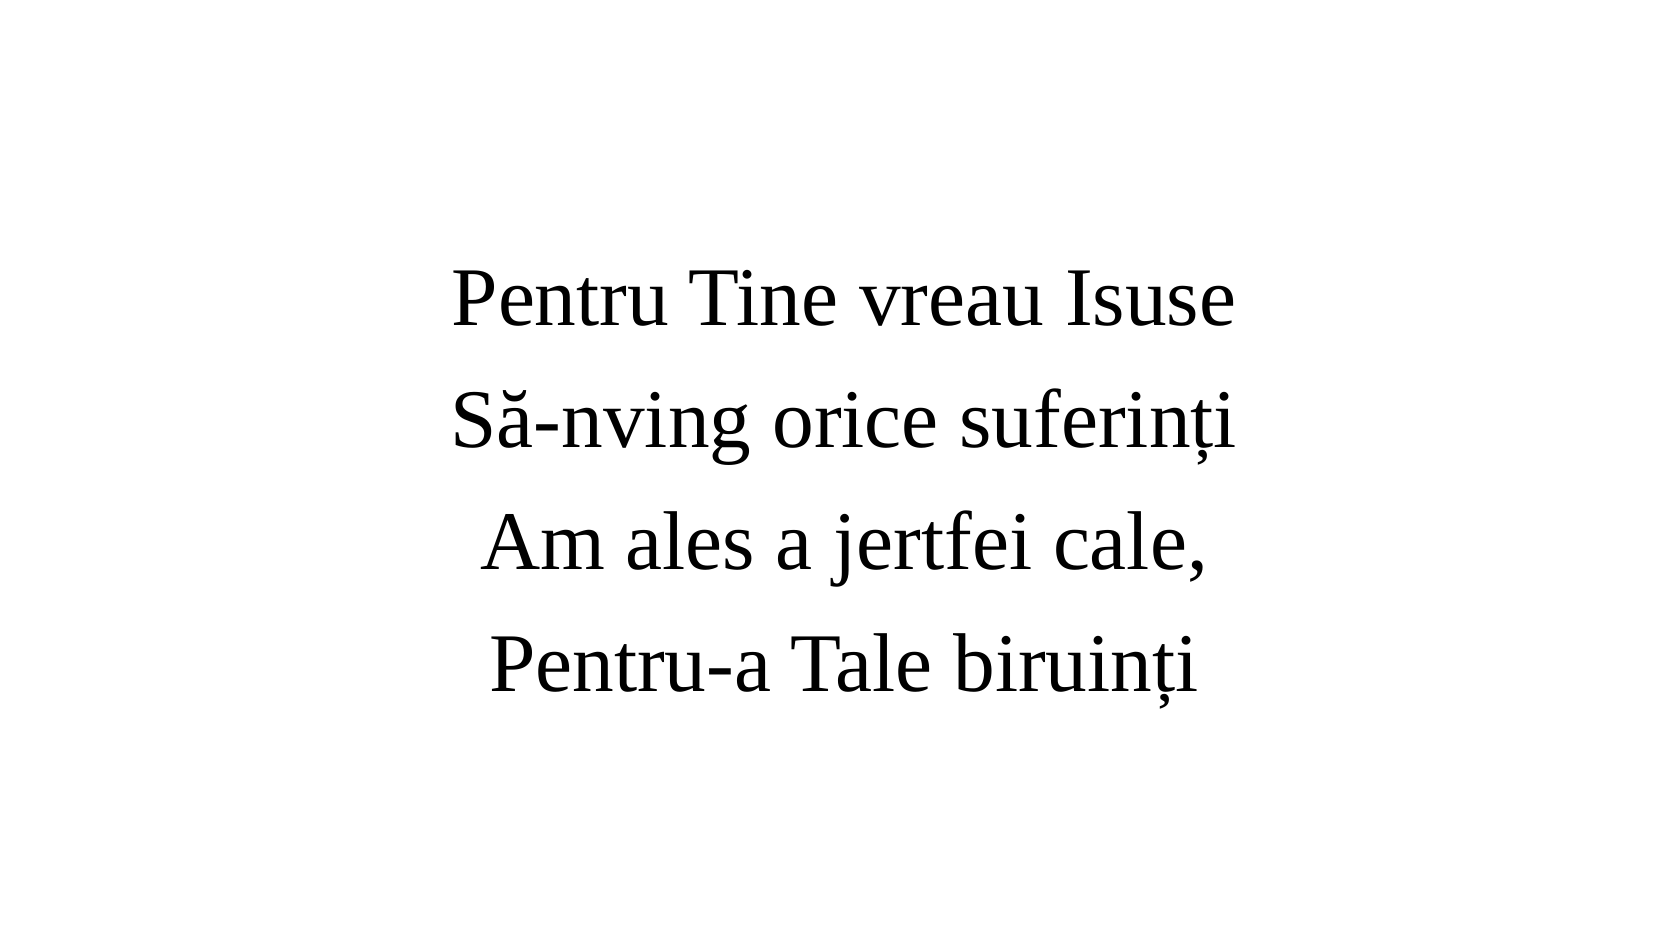

# Pentru Tine vreau Isuse
Să-nving orice suferinți
Am ales a jertfei cale,
Pentru-a Tale biruinți